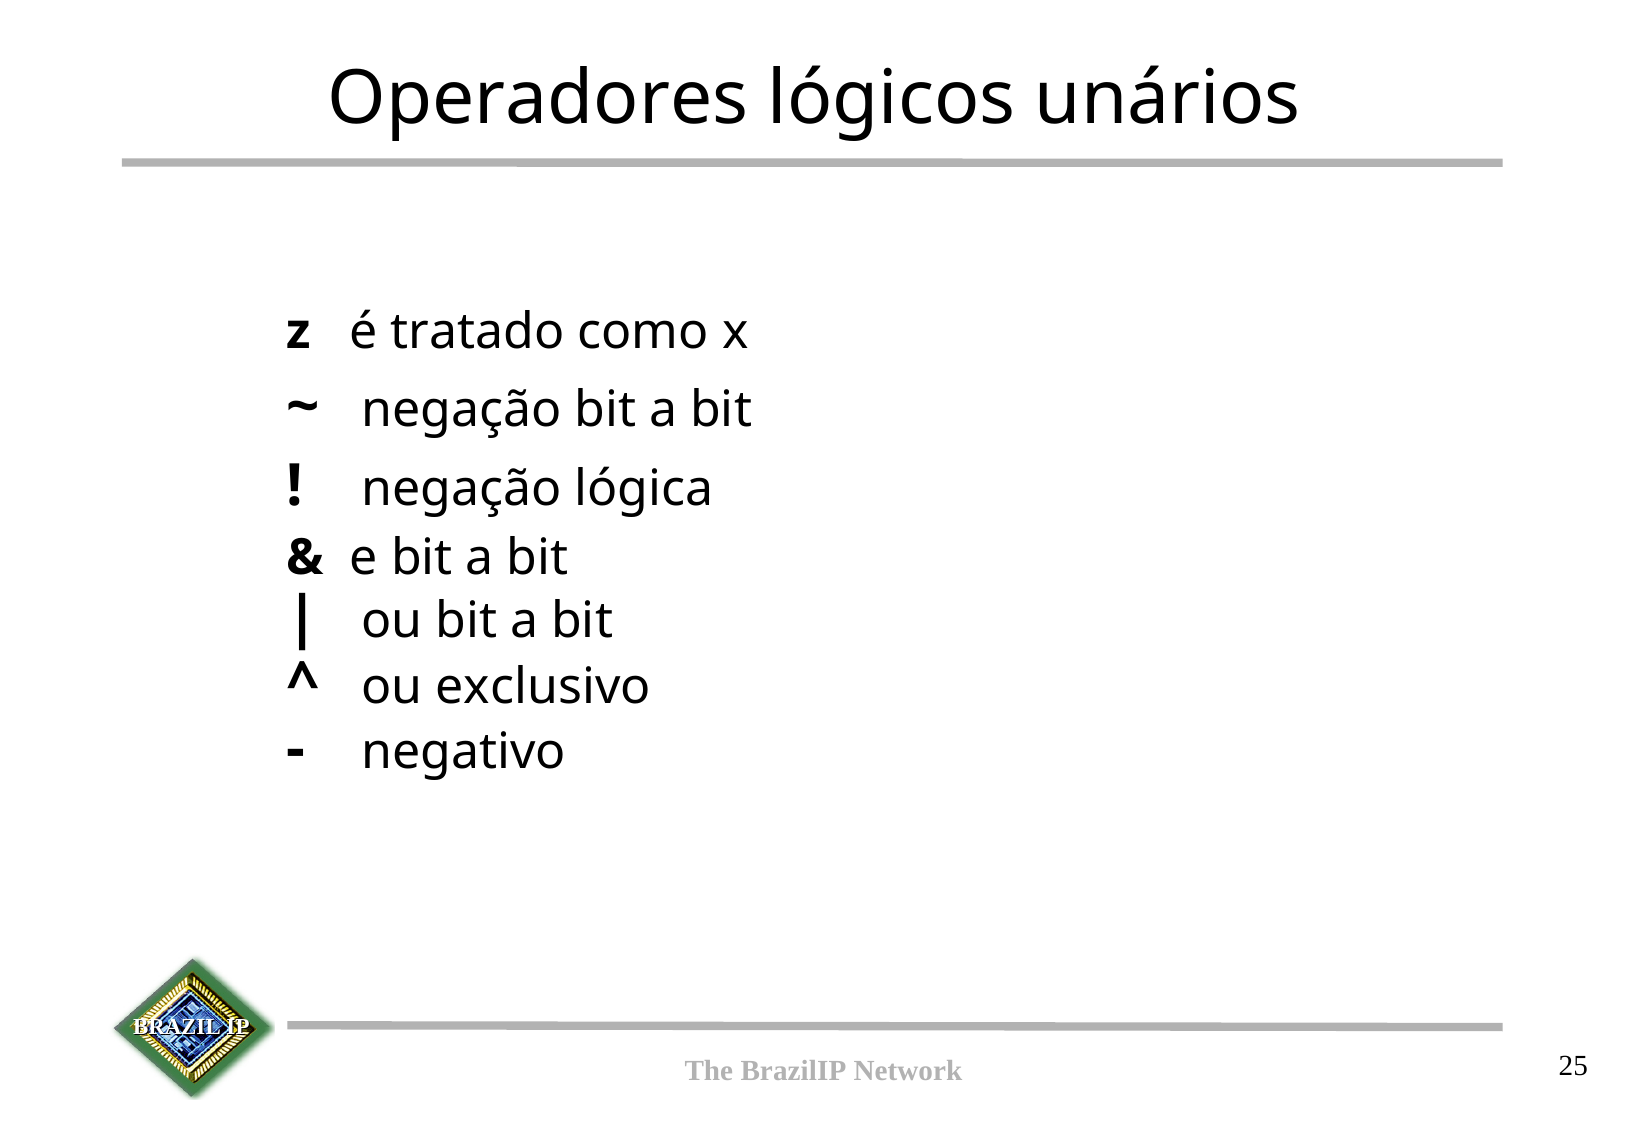

# Operadores lógicos unários
z é tratado como x
~ 	negação bit a bit
! 	negação lógica
& e bit a bit
|	ou bit a bit
^ 	ou exclusivo
- 	negativo
25